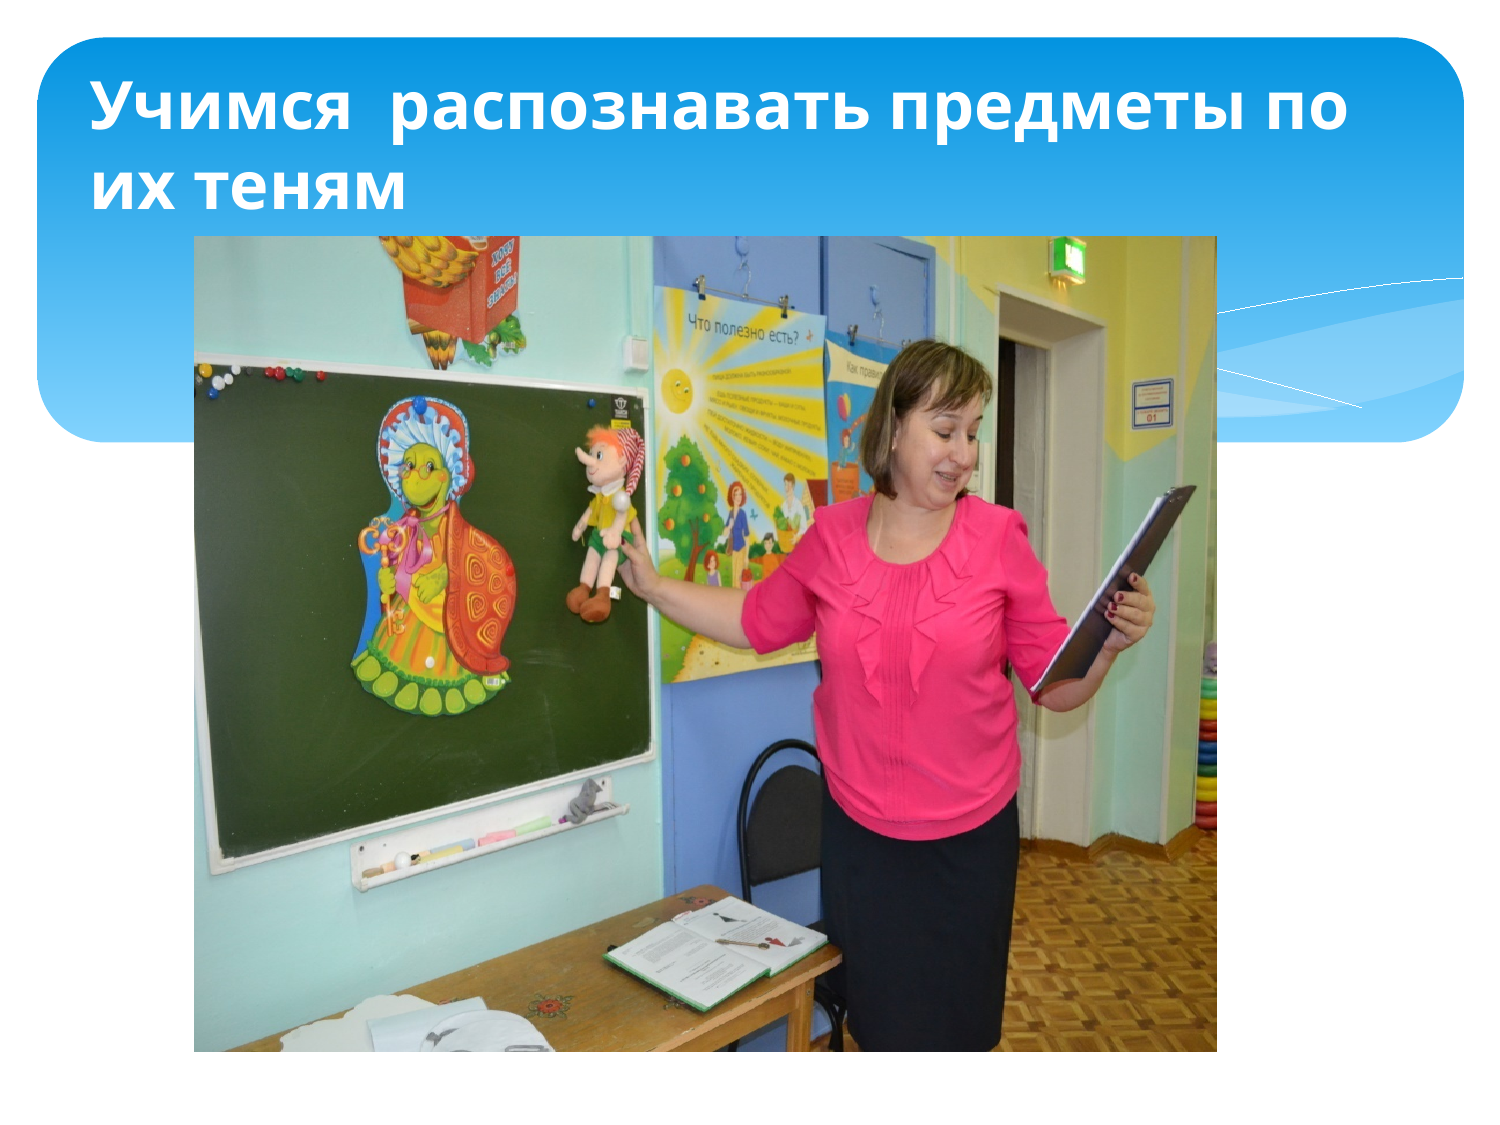

# Учимся распознавать предметы по их теням